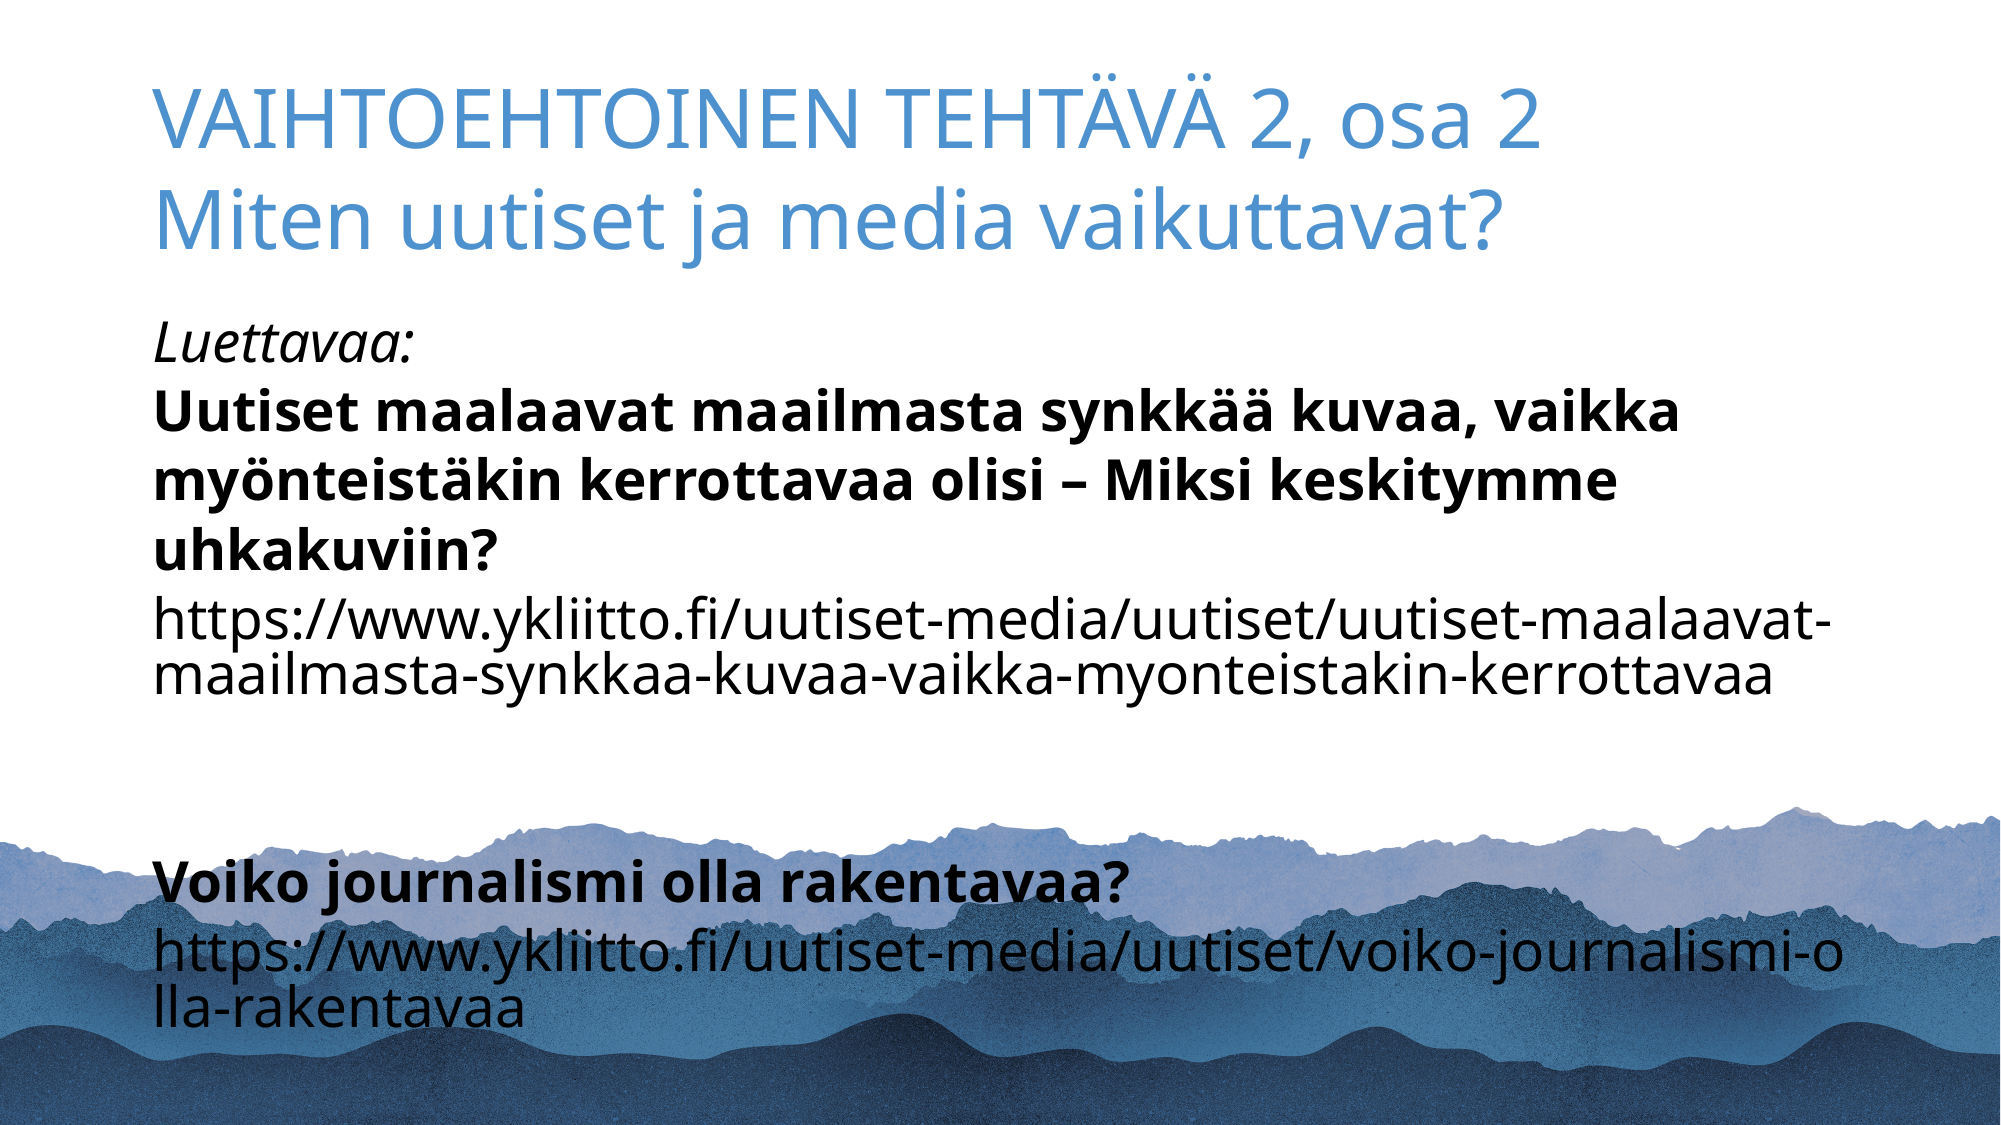

# VAIHTOEHTOINEN TEHTÄVÄ 2, osa 2 Miten uutiset ja media vaikuttavat?
Luettavaa:
Uutiset maalaavat maailmasta synkkää kuvaa, vaikka myönteistäkin kerrottavaa olisi – Miksi keskitymme uhkakuviin?
https://www.ykliitto.fi/uutiset-media/uutiset/uutiset-maalaavat-maailmasta-synkkaa-kuvaa-vaikka-myonteistakin-kerrottavaa
Voiko journalismi olla rakentavaa?
https://www.ykliitto.fi/uutiset-media/uutiset/voiko-journalismi-olla-rakentavaa